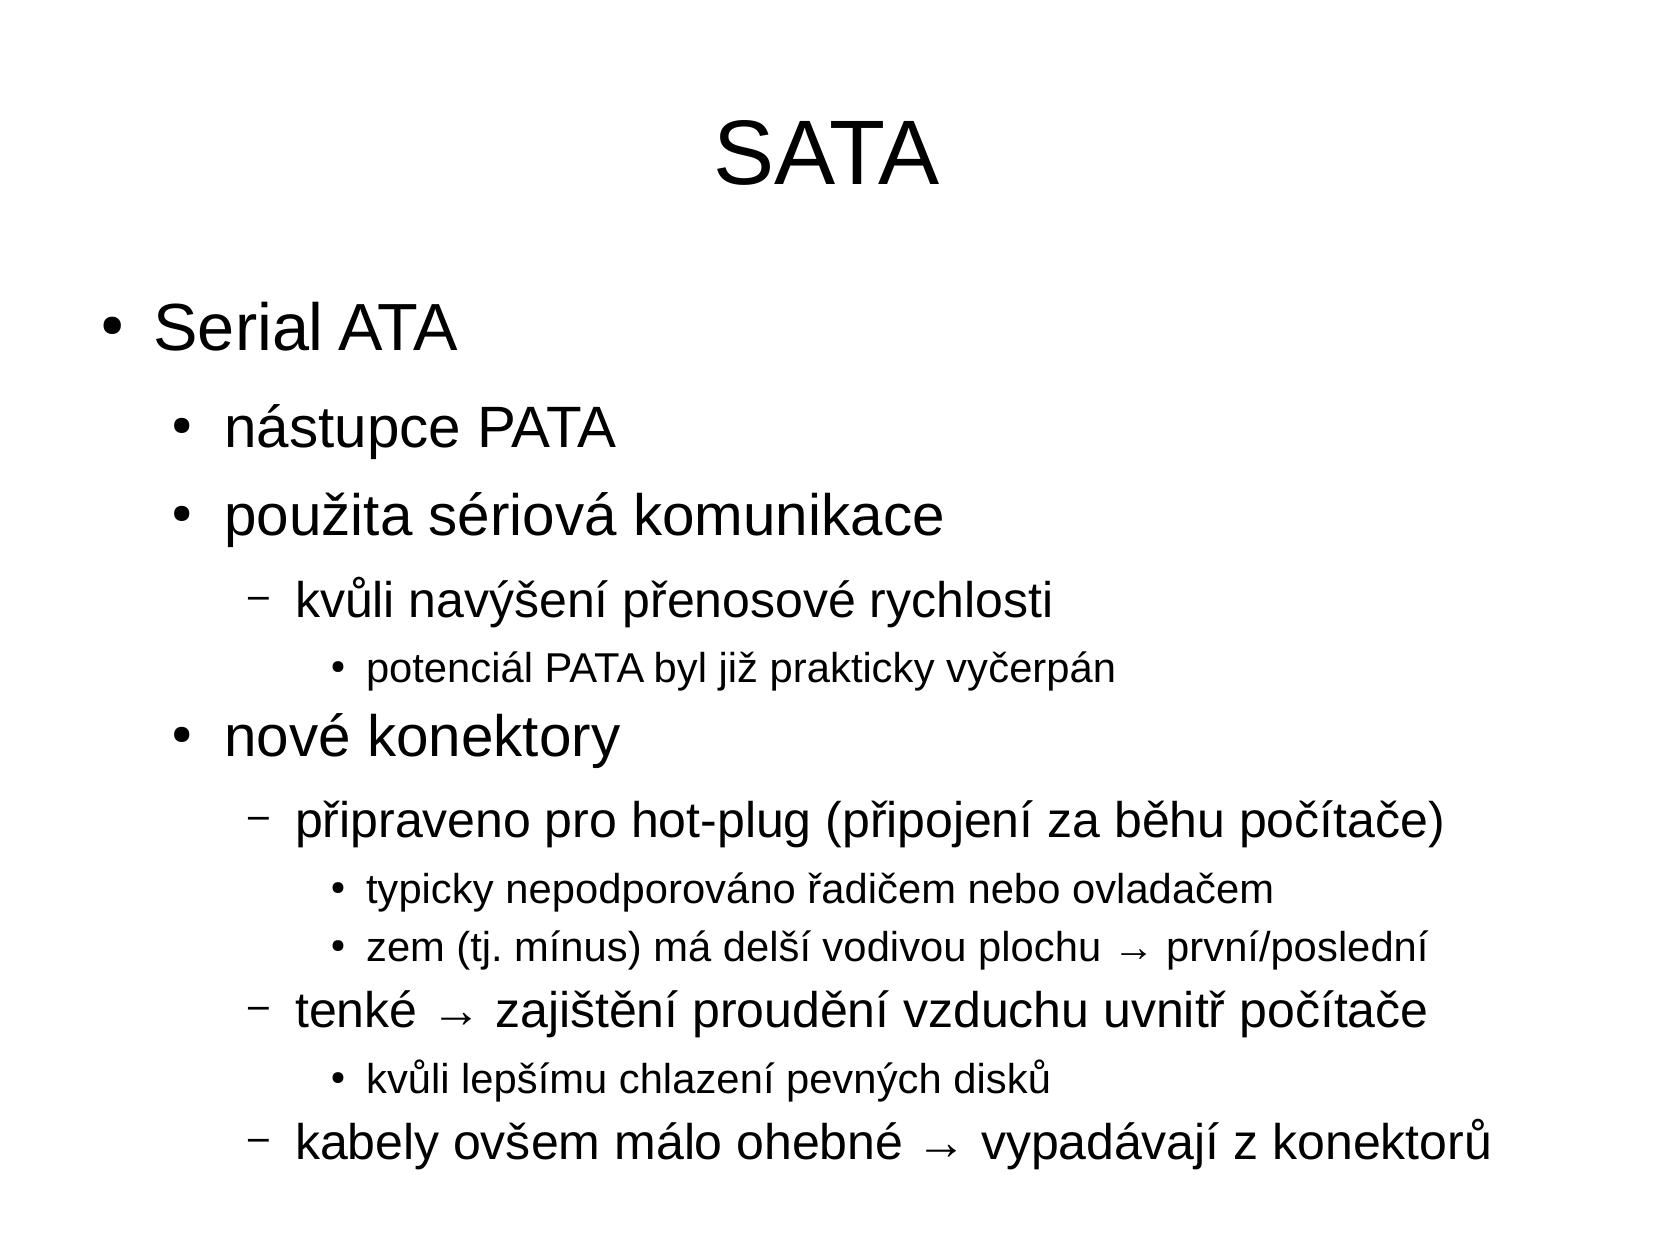

# SATA
Serial ATA
nástupce PATA
použita sériová komunikace
kvůli navýšení přenosové rychlosti
potenciál PATA byl již prakticky vyčerpán
nové konektory
připraveno pro hot-plug (připojení za běhu počítače)
typicky nepodporováno řadičem nebo ovladačem
zem (tj. mínus) má delší vodivou plochu → první/poslední
tenké → zajištění proudění vzduchu uvnitř počítače
kvůli lepšímu chlazení pevných disků
kabely ovšem málo ohebné → vypadávají z konektorů